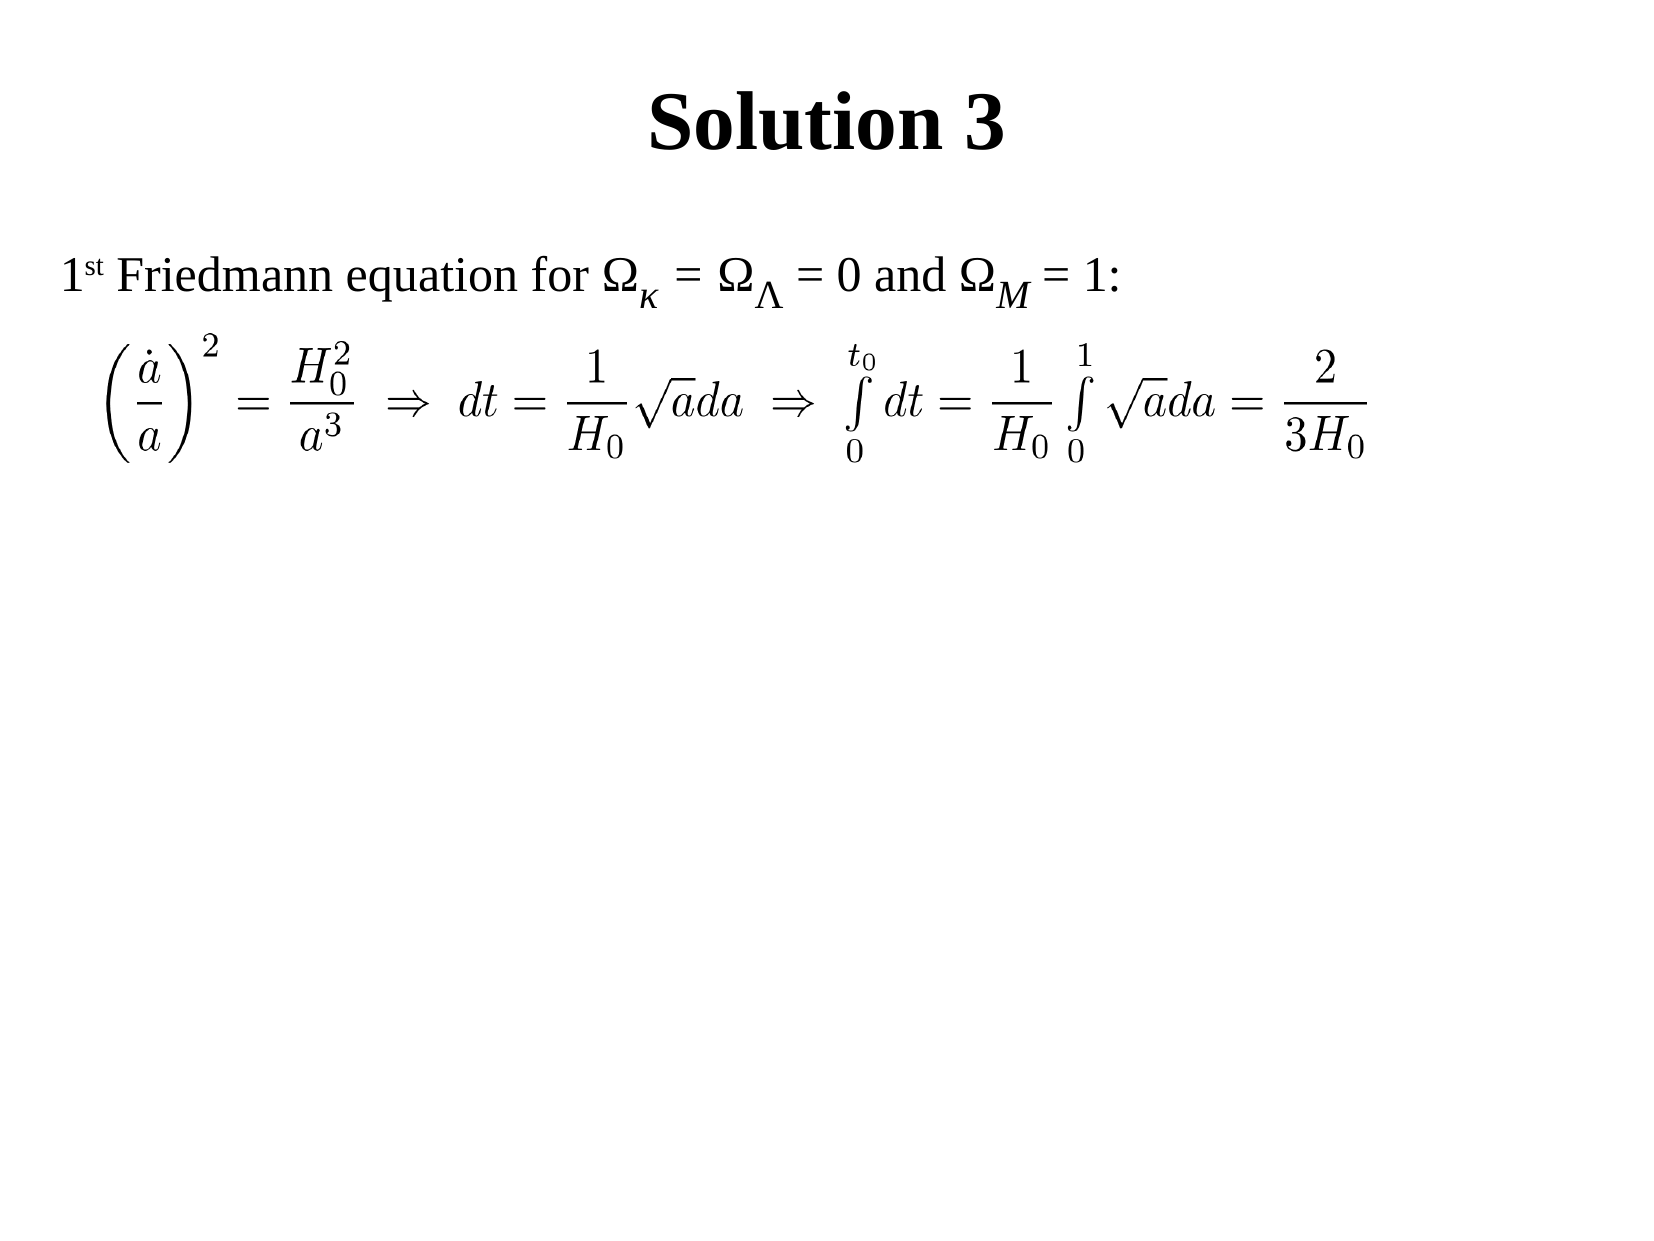

# Solution 3
1st Friedmann equation for Ωκ = ΩΛ = 0 and ΩM = 1: